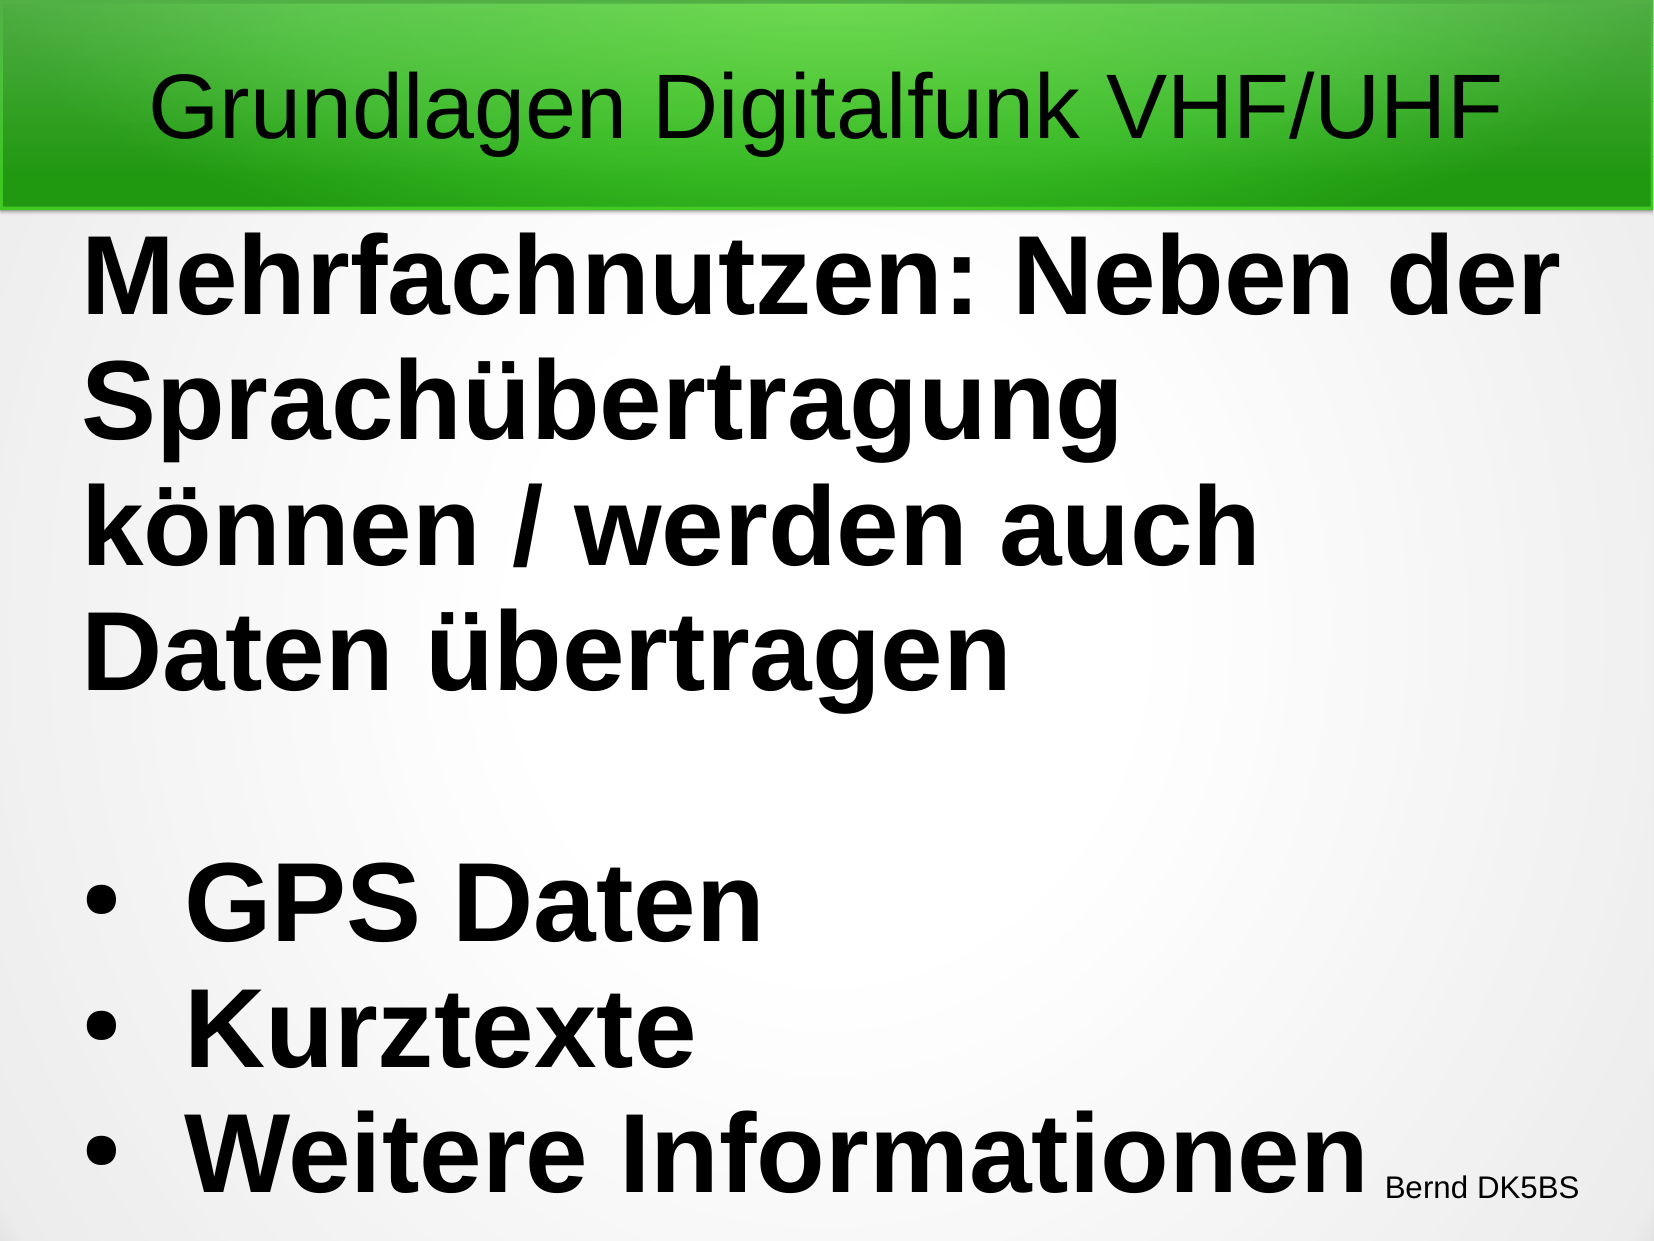

# Grundlagen Digitalfunk VHF/UHF
Mehrfachnutzen: Neben der Sprachübertragung können / werden auch Daten übertragen
 GPS Daten
 Kurztexte
 Weitere Informationen
Bernd DK5BS